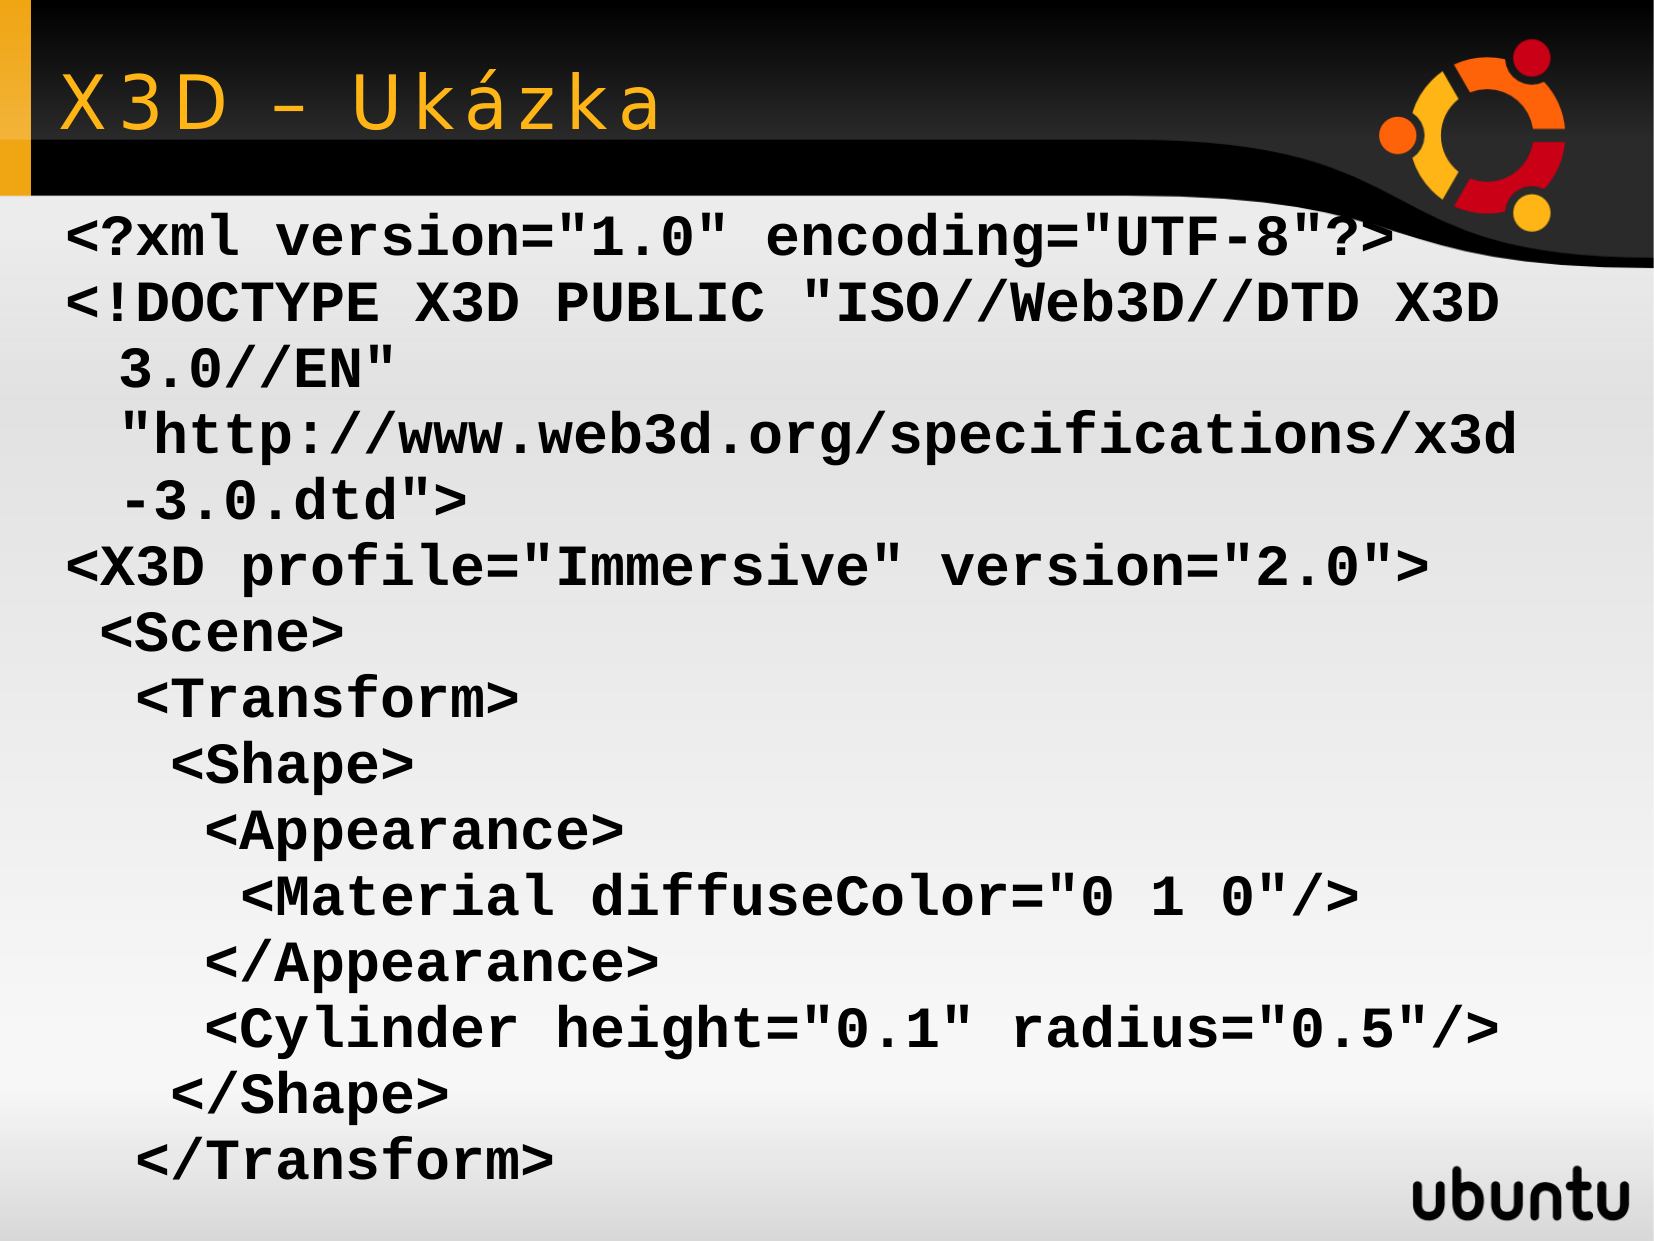

# X3D – Ukázka
<?xml version="1.0" encoding="UTF-8"?>
<!DOCTYPE X3D PUBLIC "ISO//Web3D//DTD X3D 3.0//EN" "http://www.web3d.org/specifications/x3d-3.0.dtd">
<X3D profile="Immersive" version="2.0">
 <Scene>
 <Transform>
 <Shape>
 <Appearance>
 <Material diffuseColor="0 1 0"/>
 </Appearance>
 <Cylinder height="0.1" radius="0.5"/>
 </Shape>
 </Transform>